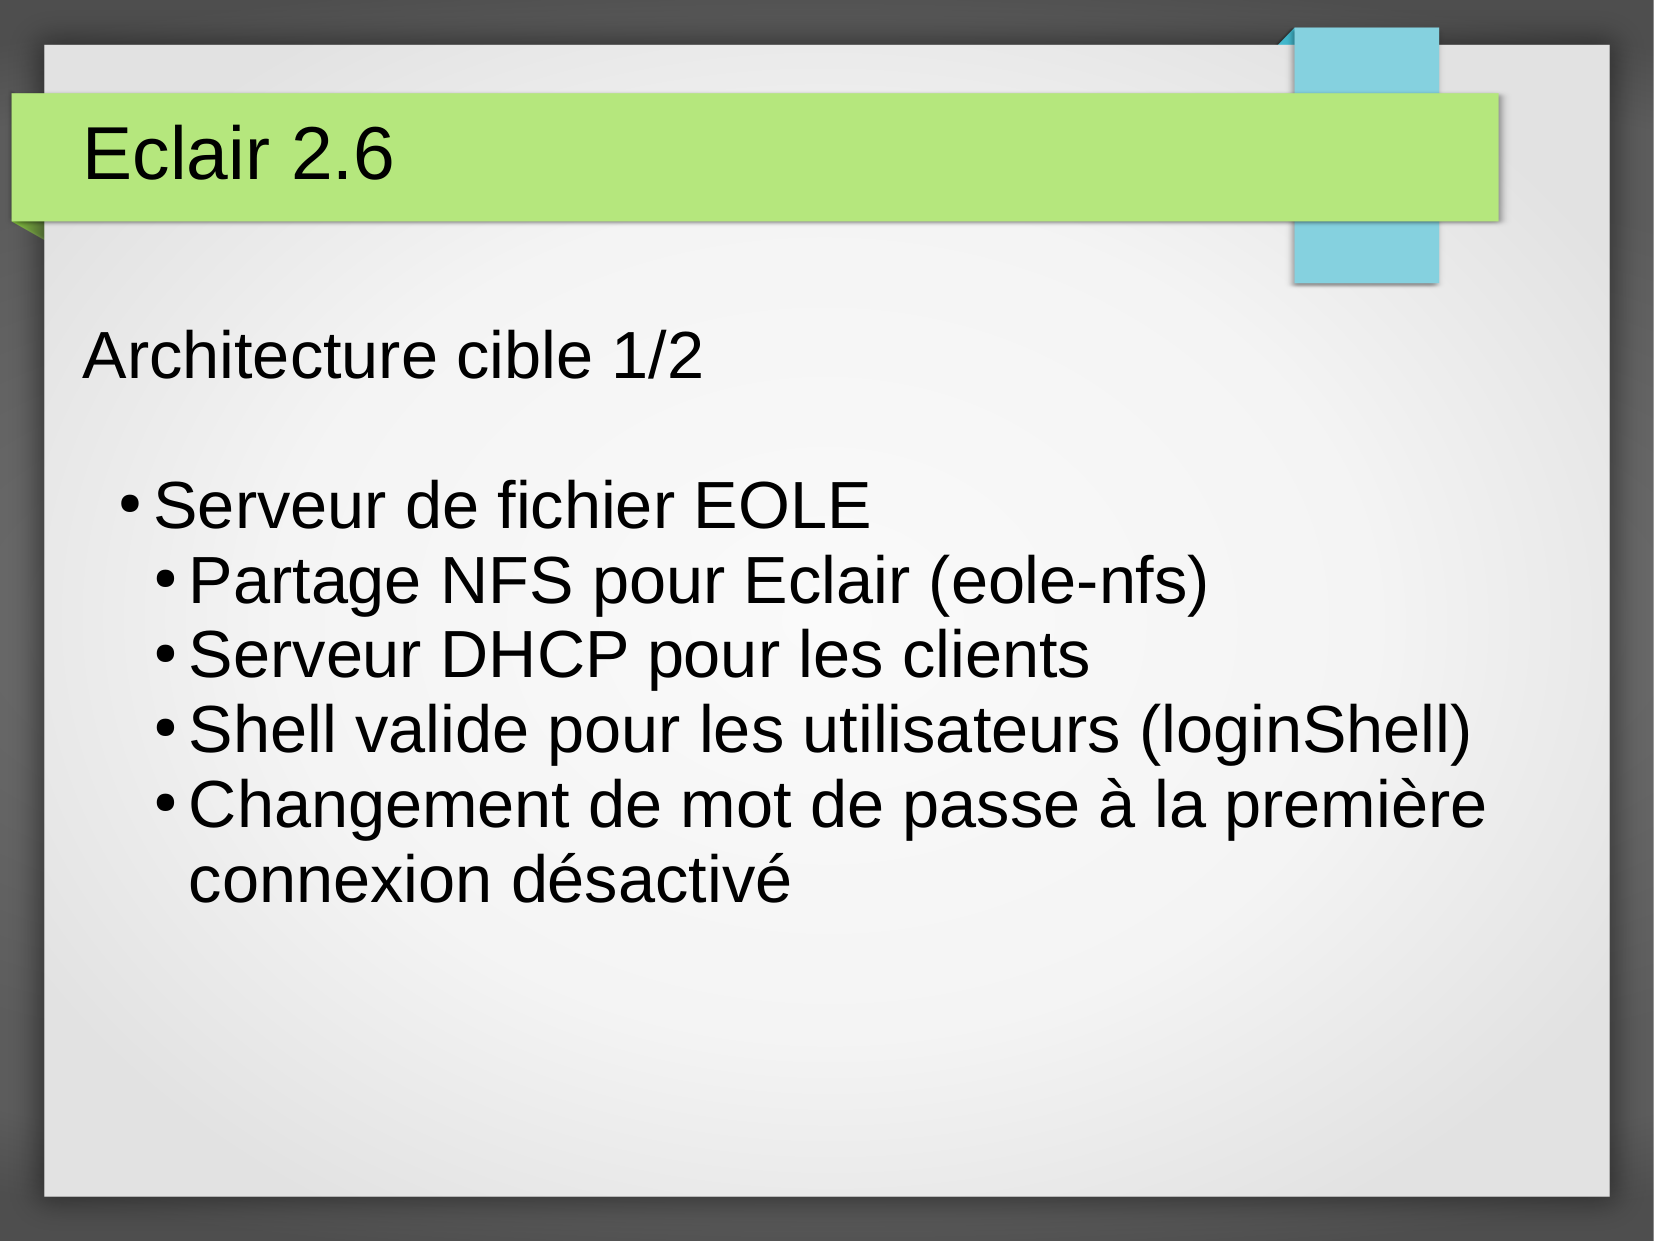

# Eclair 2.6
Architecture cible 1/2
Serveur de fichier EOLE
Partage NFS pour Eclair (eole-nfs)
Serveur DHCP pour les clients
Shell valide pour les utilisateurs (loginShell)
Changement de mot de passe à la première connexion désactivé